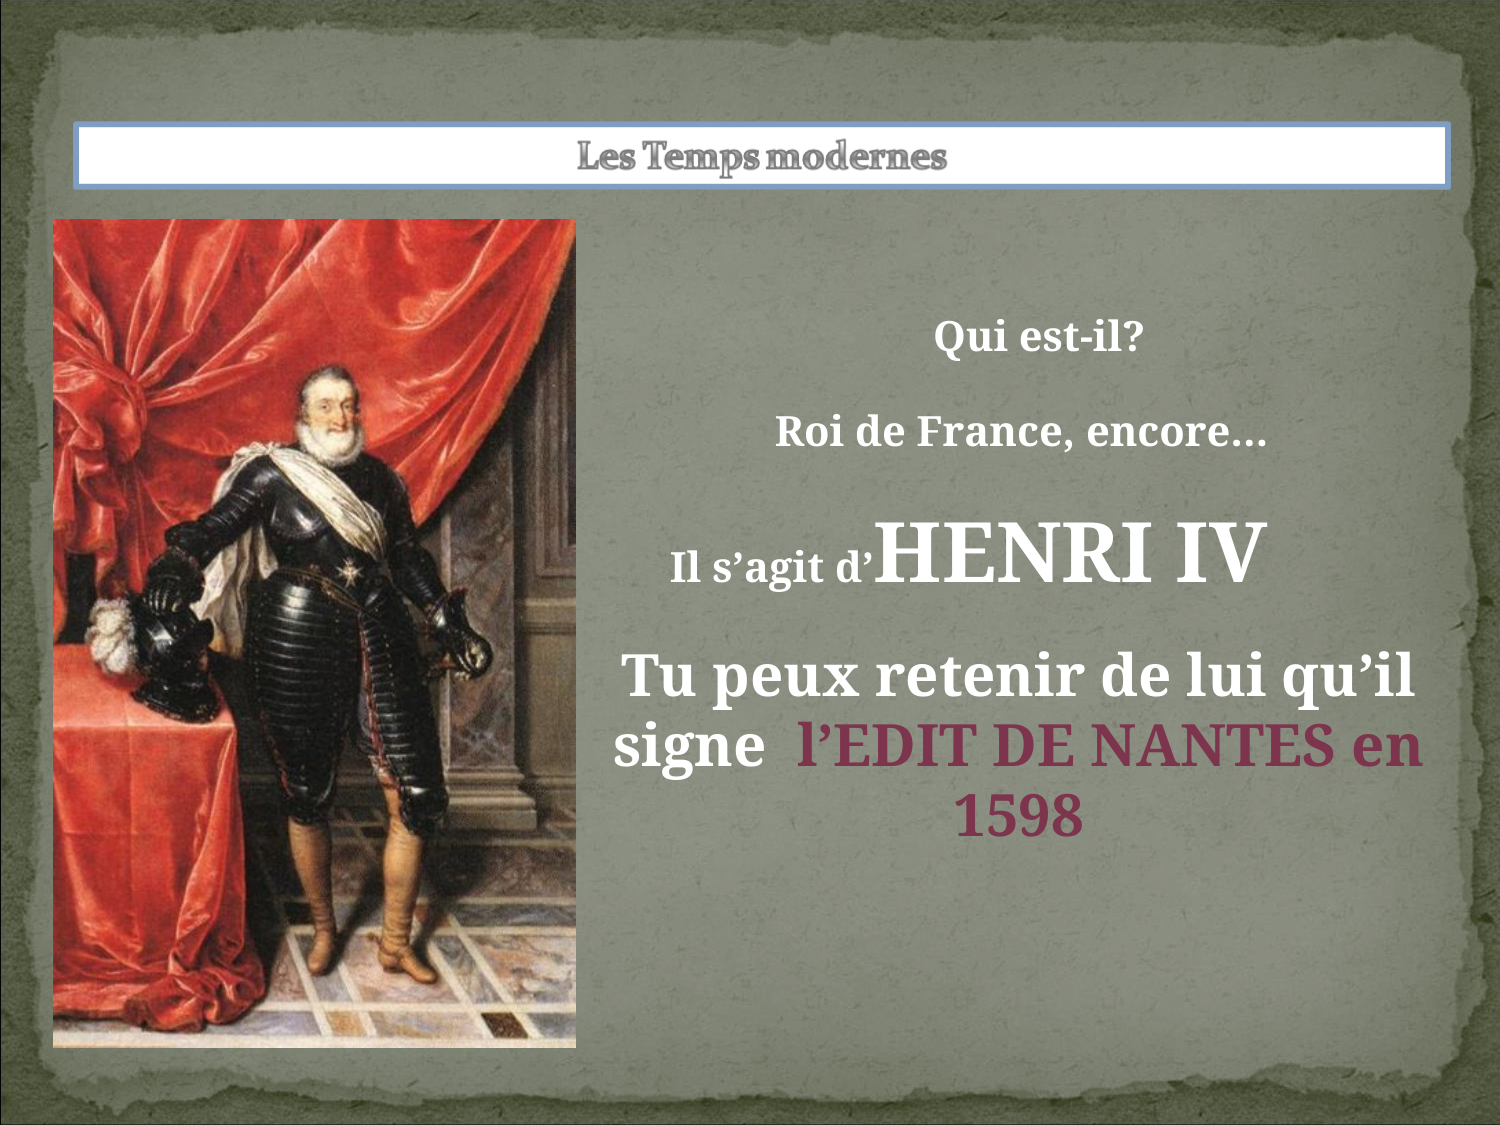

Qui est-il?
Roi de France, encore…
Il s’agit d’HENRI IV
Tu peux retenir de lui qu’il signe l’EDIT DE NANTES en 1598